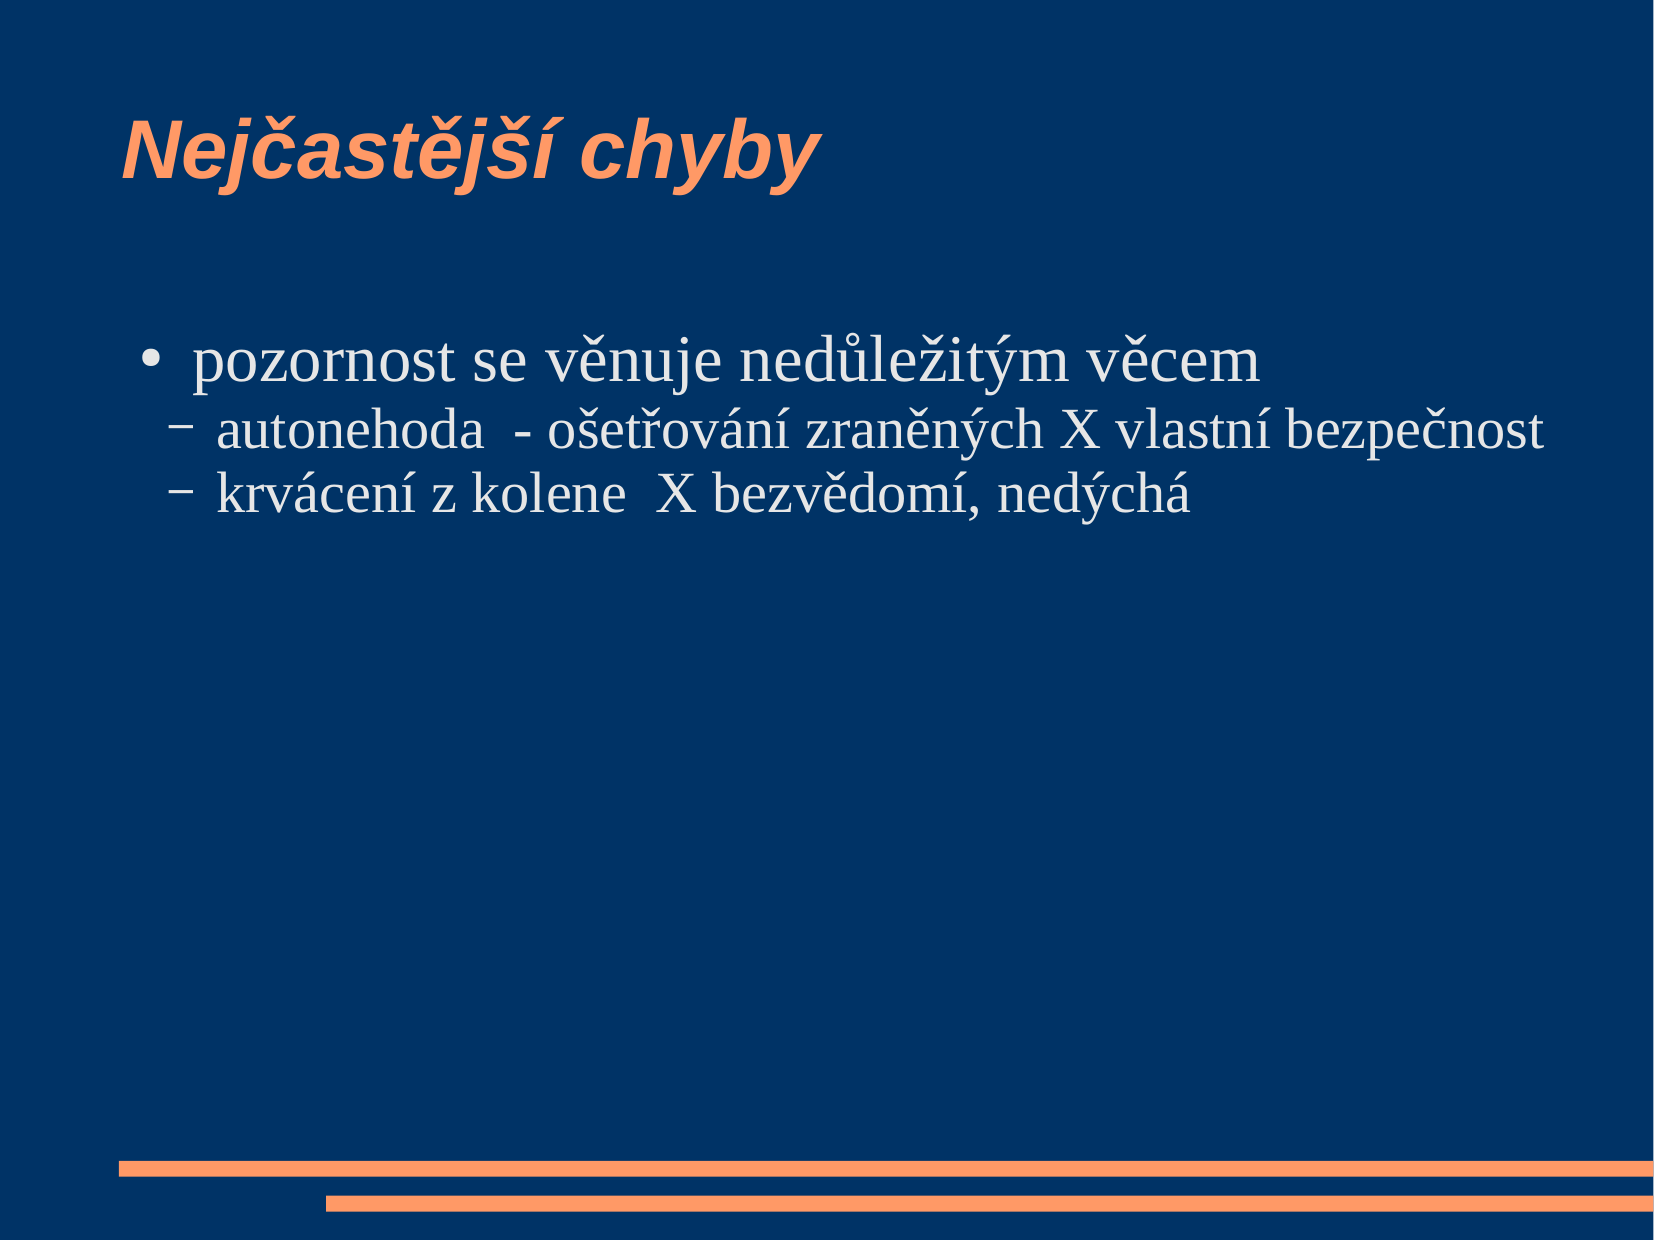

# Nejčastější chyby
pozornost se věnuje nedůležitým věcem
autonehoda - ošetřování zraněných X vlastní bezpečnost
krvácení z kolene X bezvědomí, nedýchá